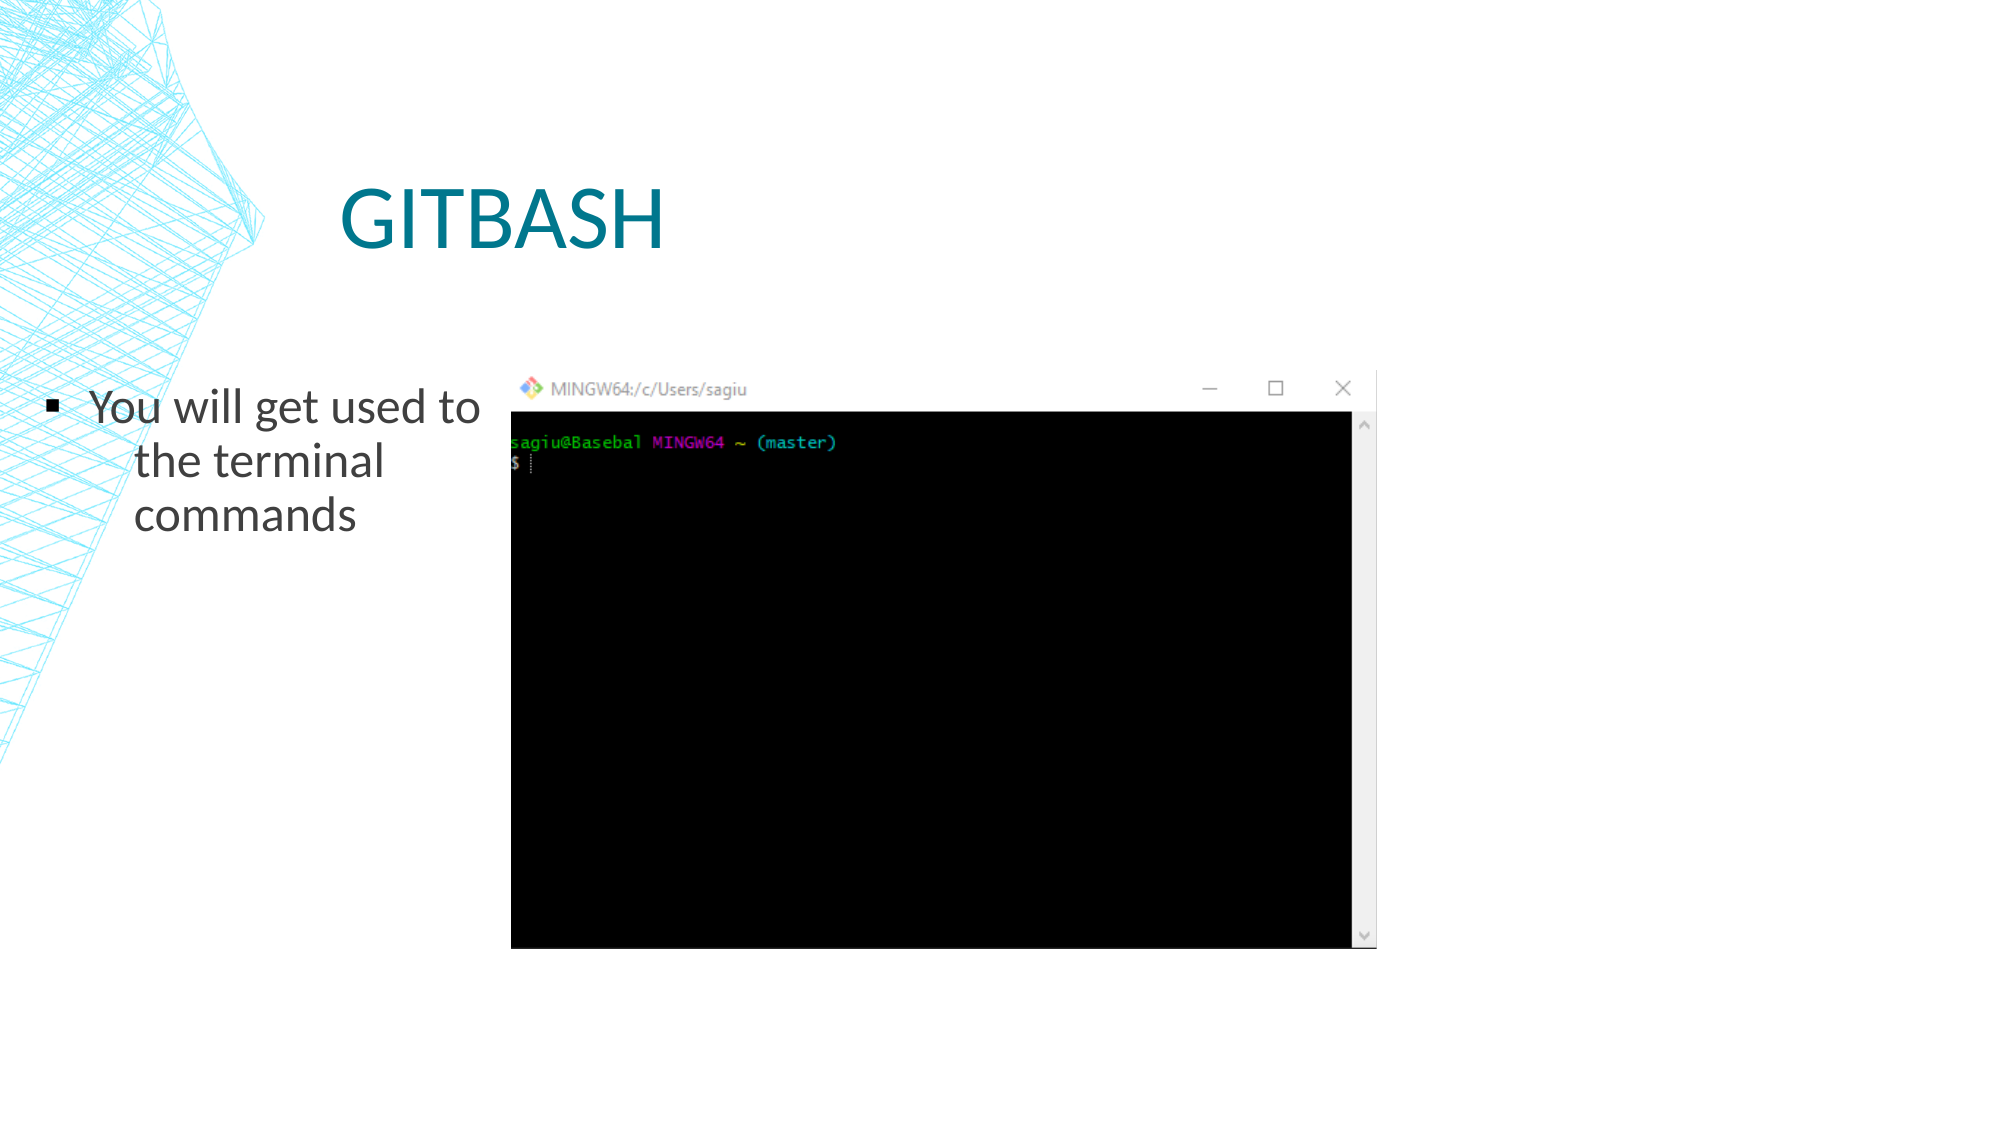

# Gitbash
You will get used to the terminal commands